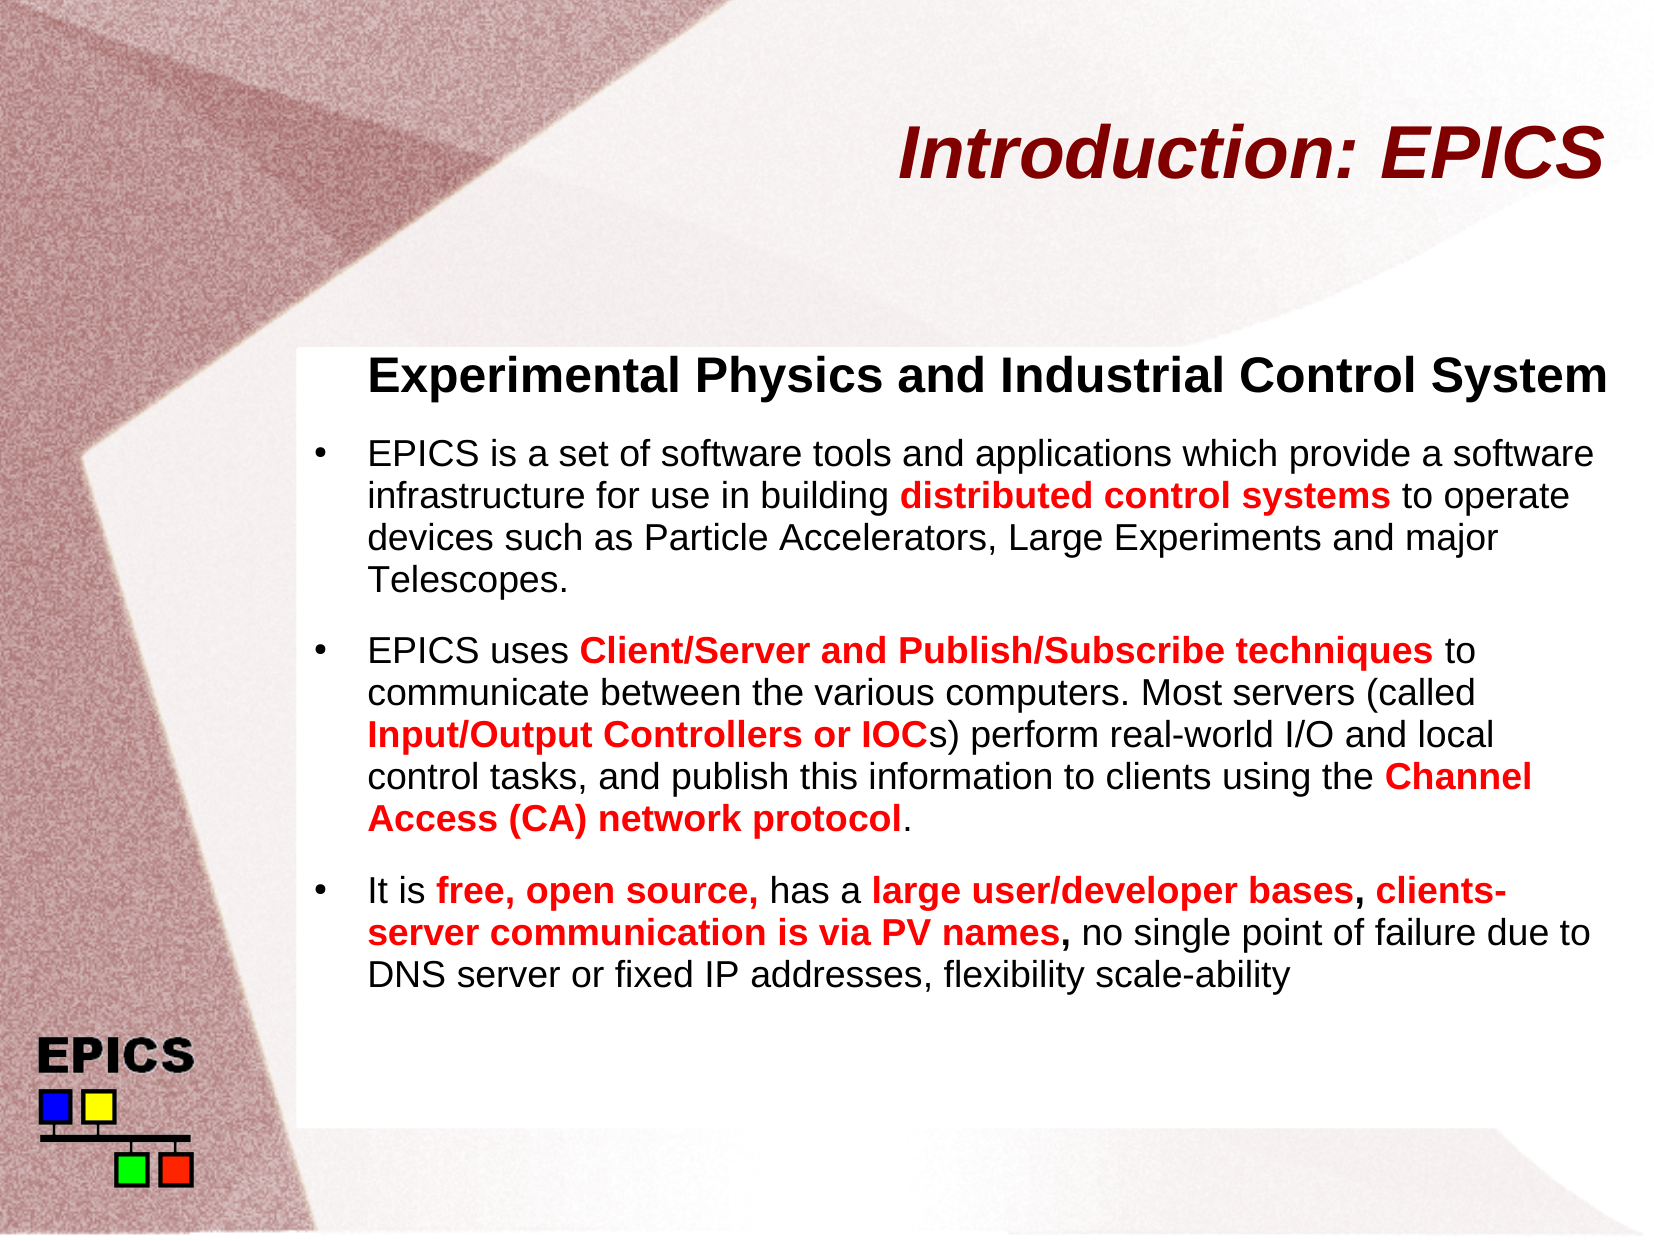

# Introduction: EPICS
Experimental Physics and Industrial Control System
EPICS is a set of software tools and applications which provide a software infrastructure for use in building distributed control systems to operate devices such as Particle Accelerators, Large Experiments and major Telescopes.
EPICS uses Client/Server and Publish/Subscribe techniques to communicate between the various computers. Most servers (called Input/Output Controllers or IOCs) perform real-world I/O and local control tasks, and publish this information to clients using the Channel Access (CA) network protocol.
It is free, open source, has a large user/developer bases, clients-server communication is via PV names, no single point of failure due to DNS server or fixed IP addresses, flexibility scale-ability